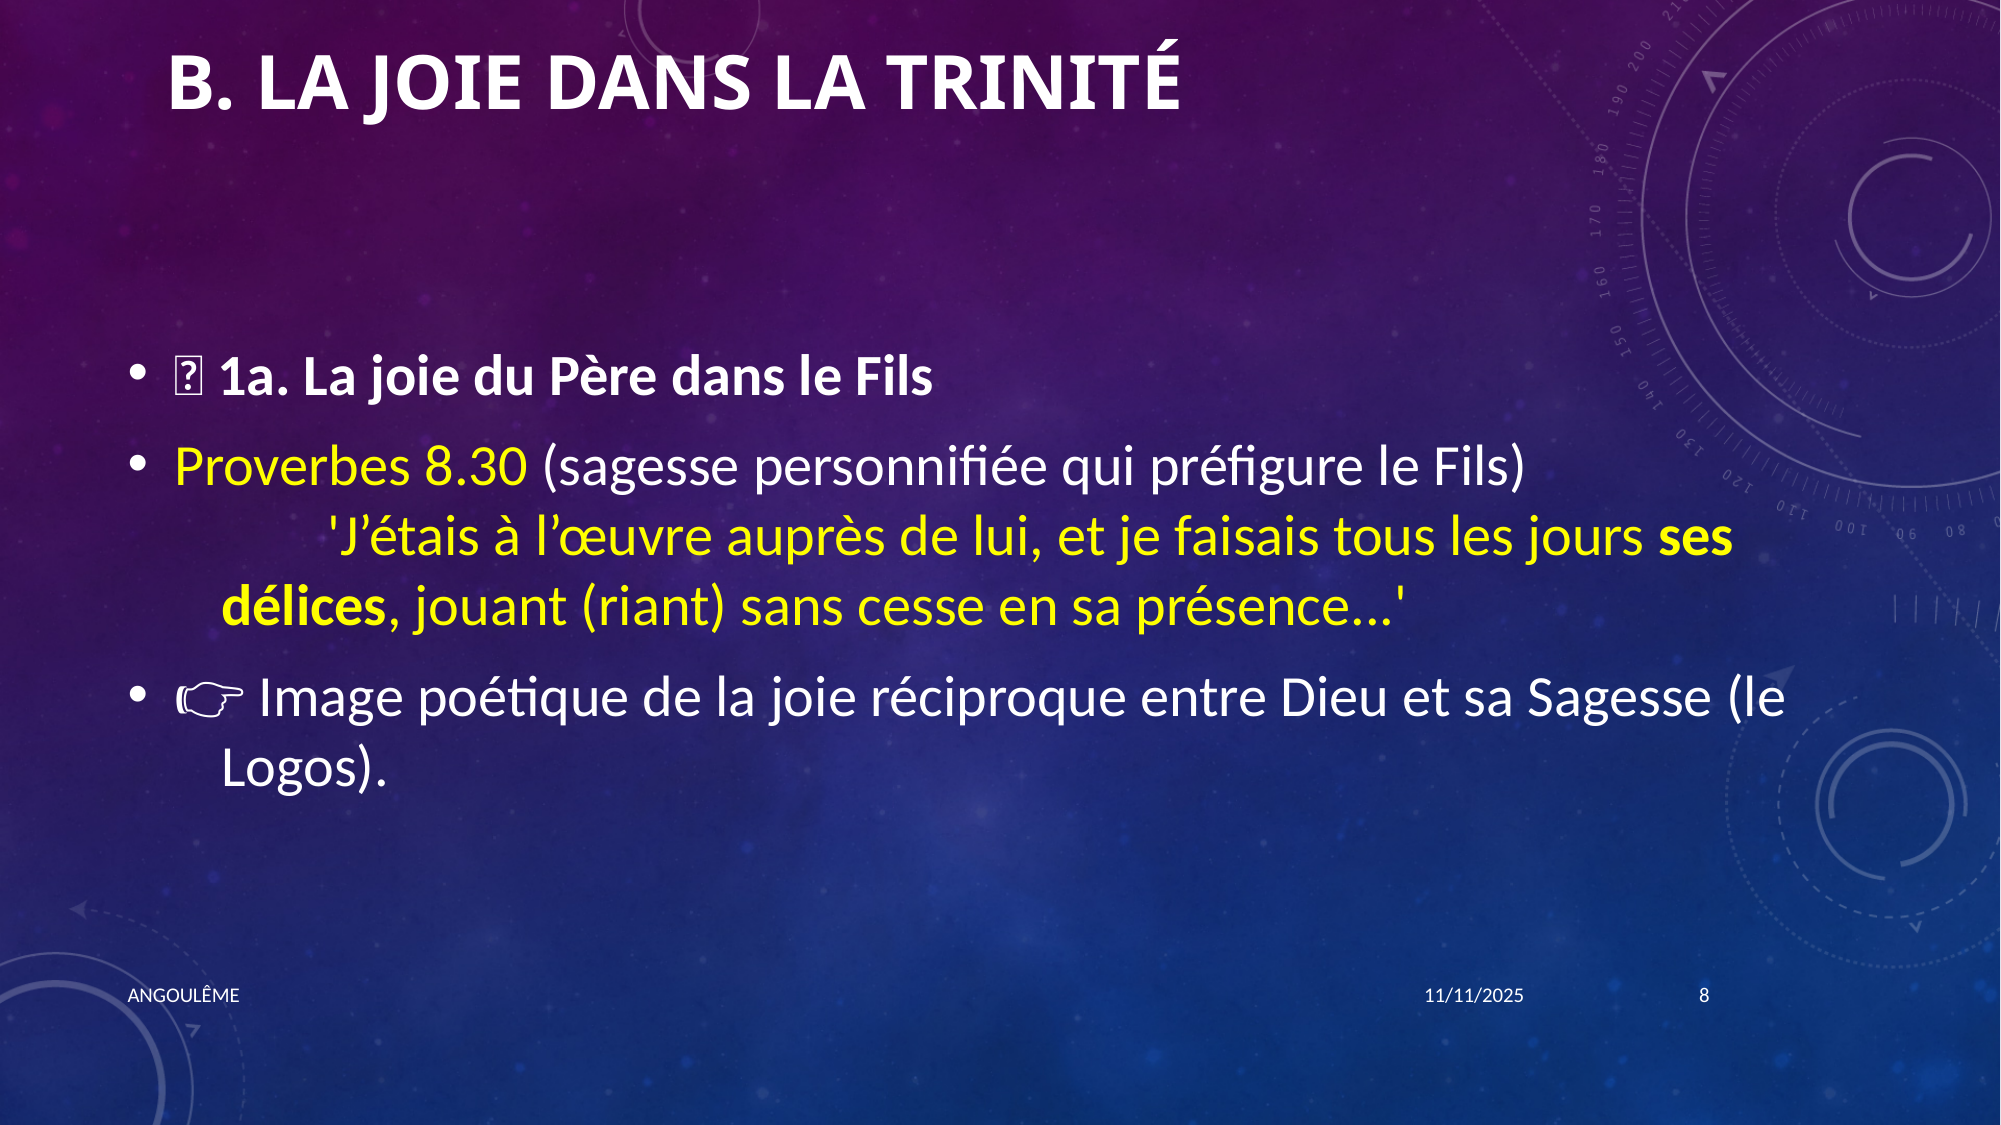

# B. La joie dans la trinité
🌿 1a. La joie du Père dans le Fils
Proverbes 8.30 (sagesse personnifiée qui préfigure le Fils) 'J’étais à l’œuvre auprès de lui, et je faisais tous les jours ses délices, jouant (riant) sans cesse en sa présence...'
👉 Image poétique de la joie réciproque entre Dieu et sa Sagesse (le Logos).
ANGOULÊME
11/11/2025
8